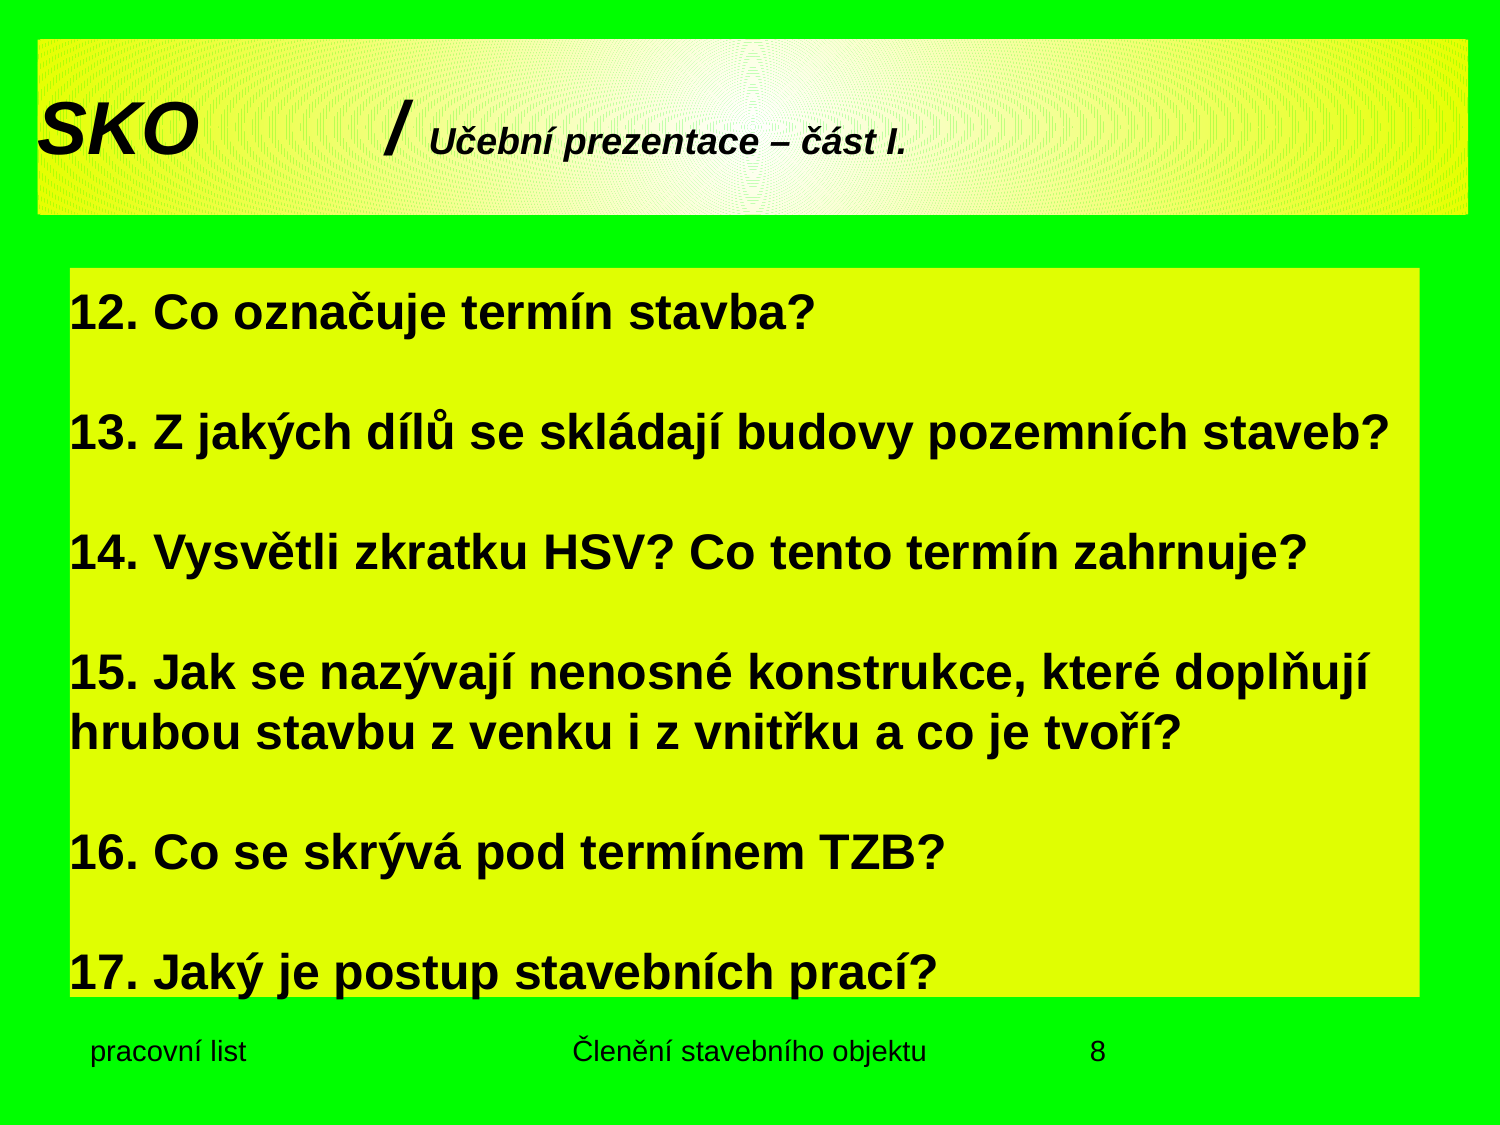

SKO / Učební prezentace – část I.
12. Co označuje termín stavba?
13. Z jakých dílů se skládají budovy pozemních staveb?
14. Vysvětli zkratku HSV? Co tento termín zahrnuje?
15. Jak se nazývají nenosné konstrukce, které doplňují hrubou stavbu z venku i z vnitřku a co je tvoří?
16. Co se skrývá pod termínem TZB?
17. Jaký je postup stavebních prací?
pracovní list
Členění stavebního objektu